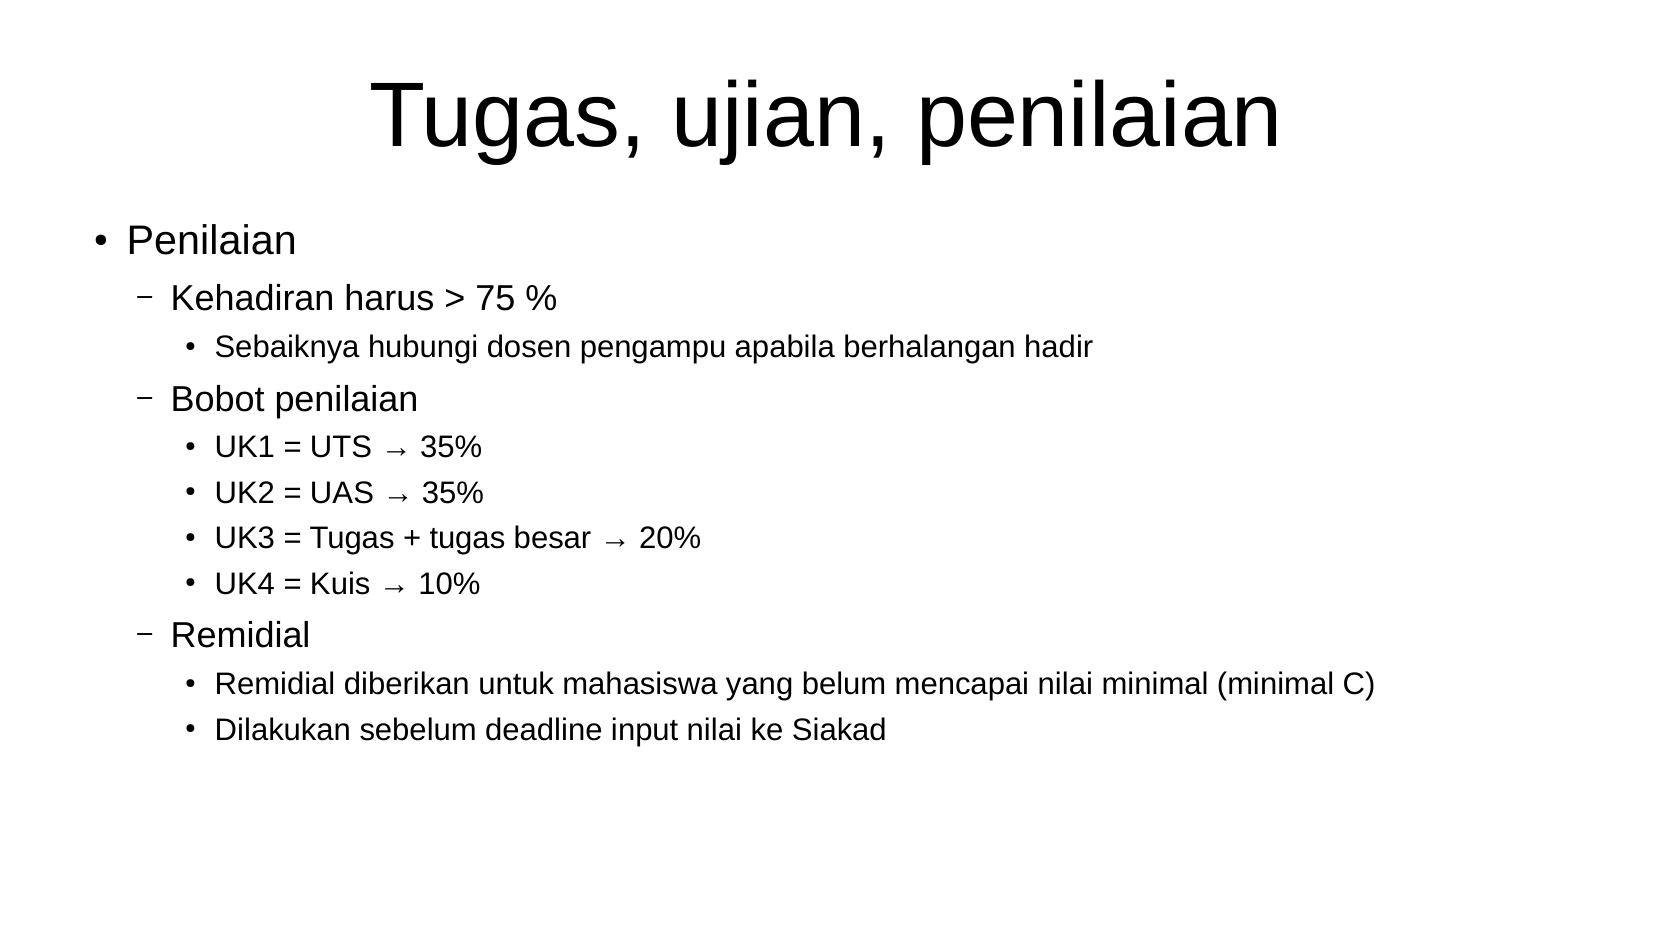

# Tugas, ujian, penilaian
Penilaian
Kehadiran harus > 75 %
Sebaiknya hubungi dosen pengampu apabila berhalangan hadir
Bobot penilaian
UK1 = UTS → 35%
UK2 = UAS → 35%
UK3 = Tugas + tugas besar → 20%
UK4 = Kuis → 10%
Remidial
Remidial diberikan untuk mahasiswa yang belum mencapai nilai minimal (minimal C)
Dilakukan sebelum deadline input nilai ke Siakad